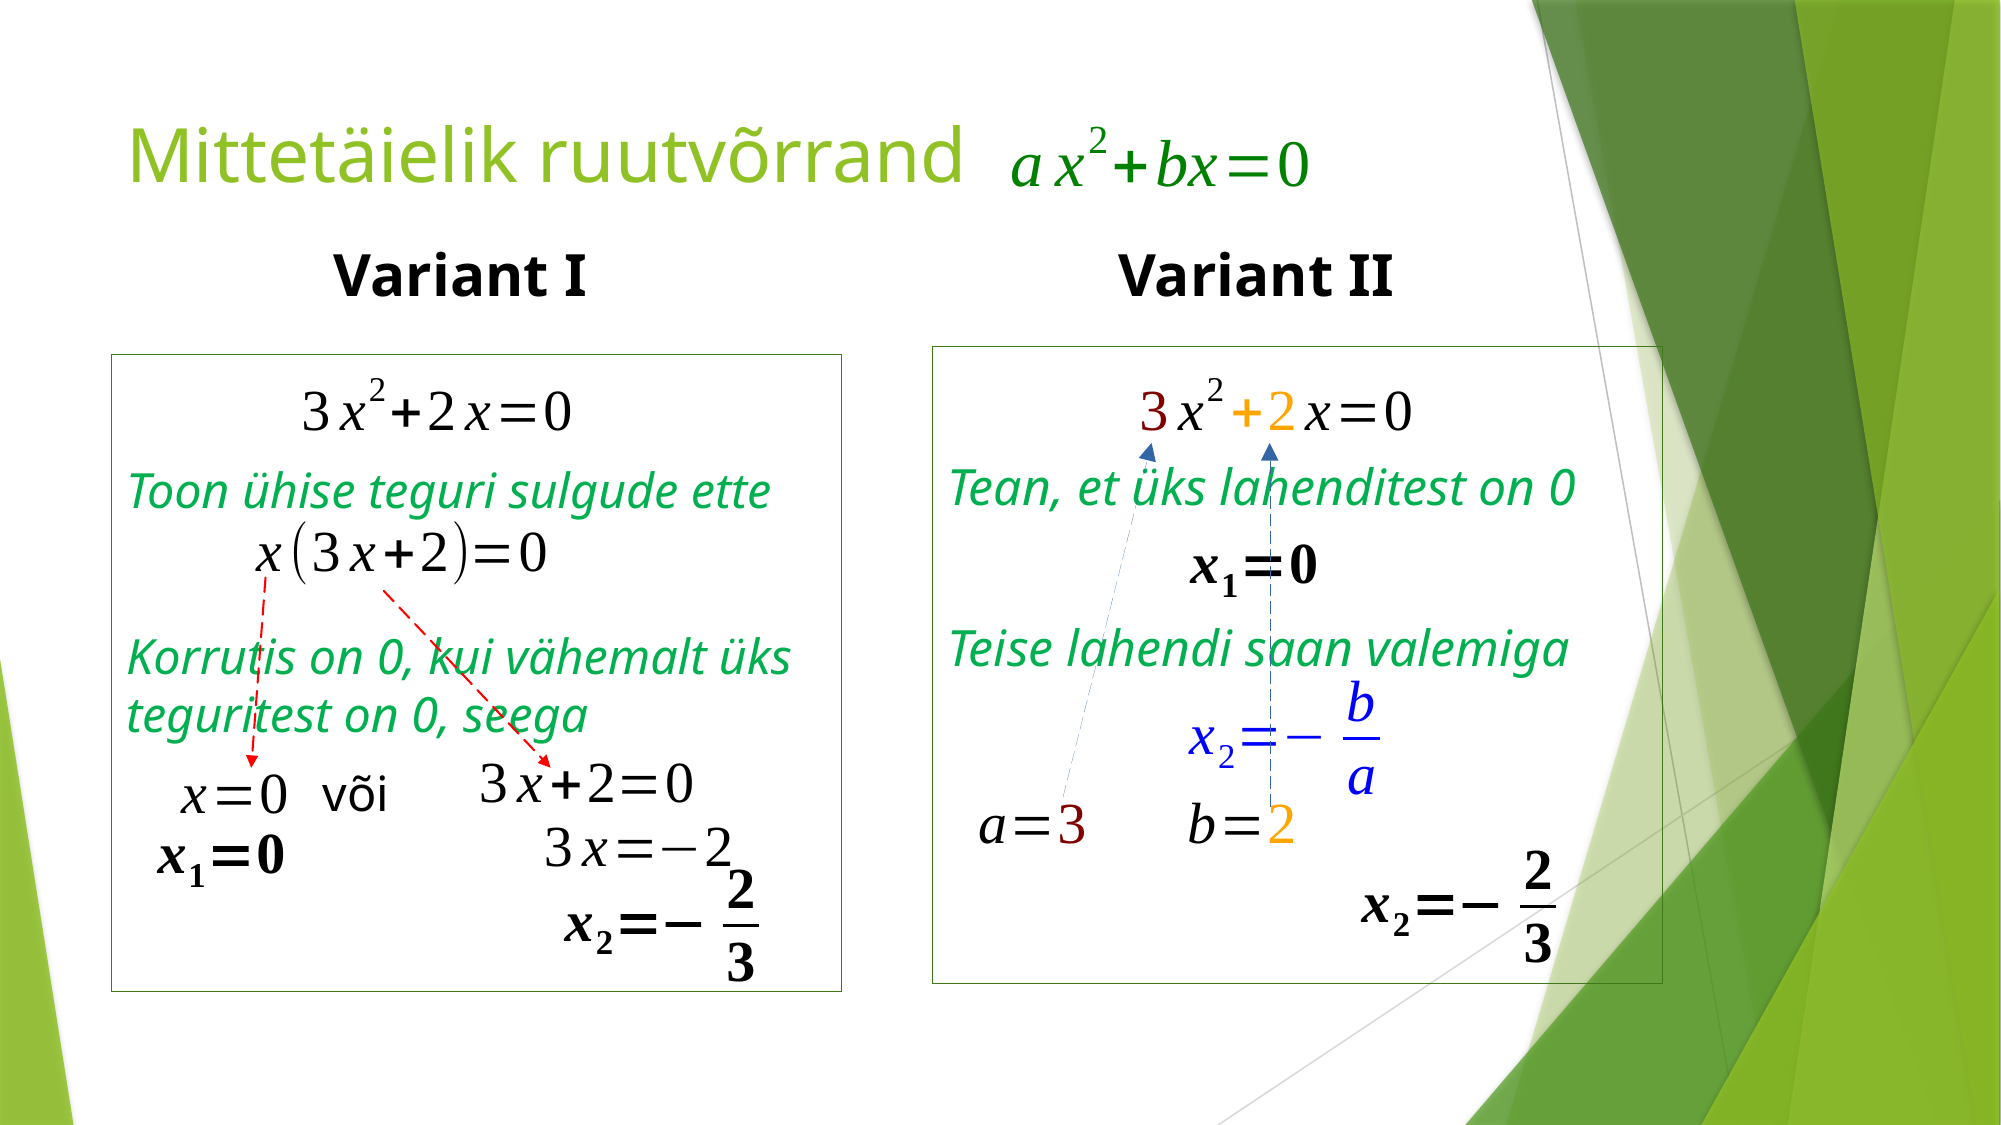

# Mittetäielik ruutvõrrand
Variant I
Variant II
Tean, et üks lahenditest on 0
Teise lahendi saan valemiga
Toon ühise teguri sulgude ette
Korrutis on 0, kui vähemalt üks teguritest on 0, seega
 				 või